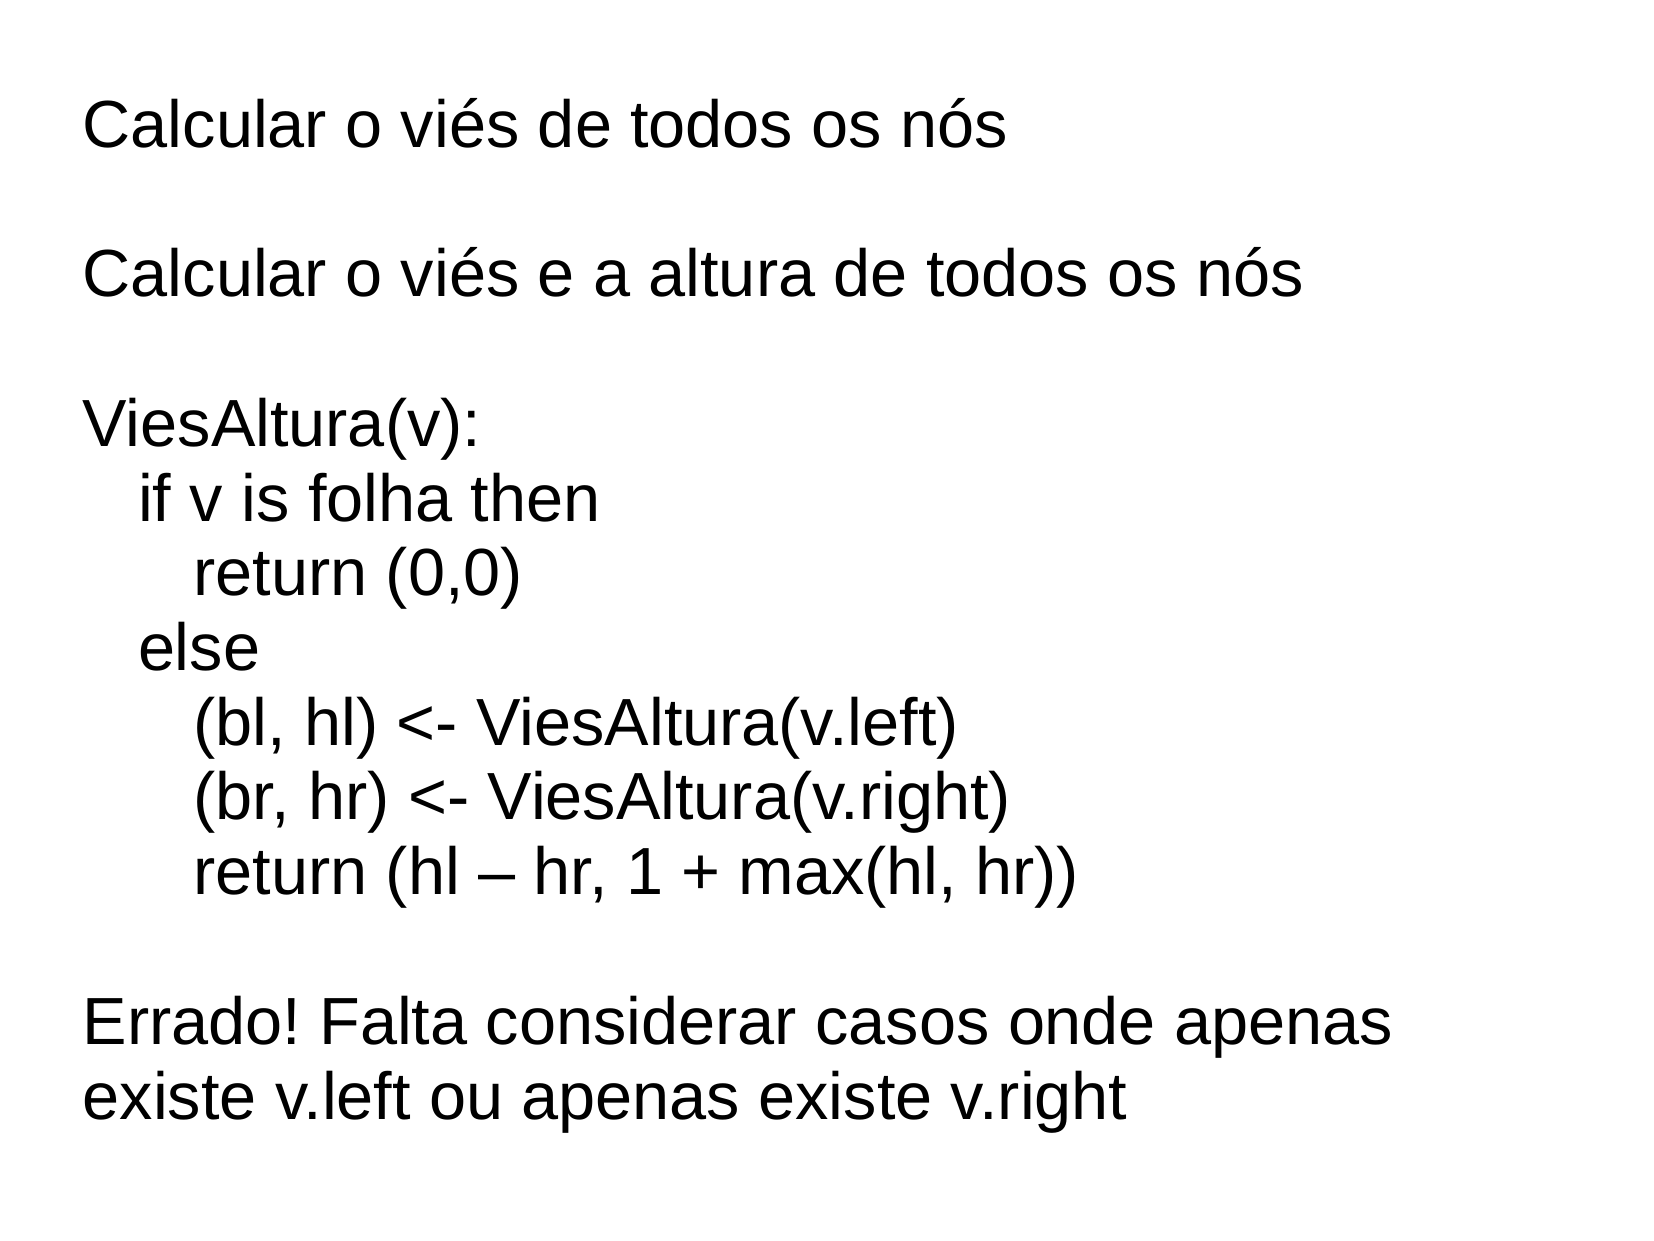

# Calcular o viés de todos os nós
Calcular o viés e a altura de todos os nós
ViesAltura(v):
 if v is folha then
 return (0,0)
 else
 (bl, hl) <- ViesAltura(v.left)
 (br, hr) <- ViesAltura(v.right)
 return (hl – hr, 1 + max(hl, hr))
Errado! Falta considerar casos onde apenas existe v.left ou apenas existe v.right